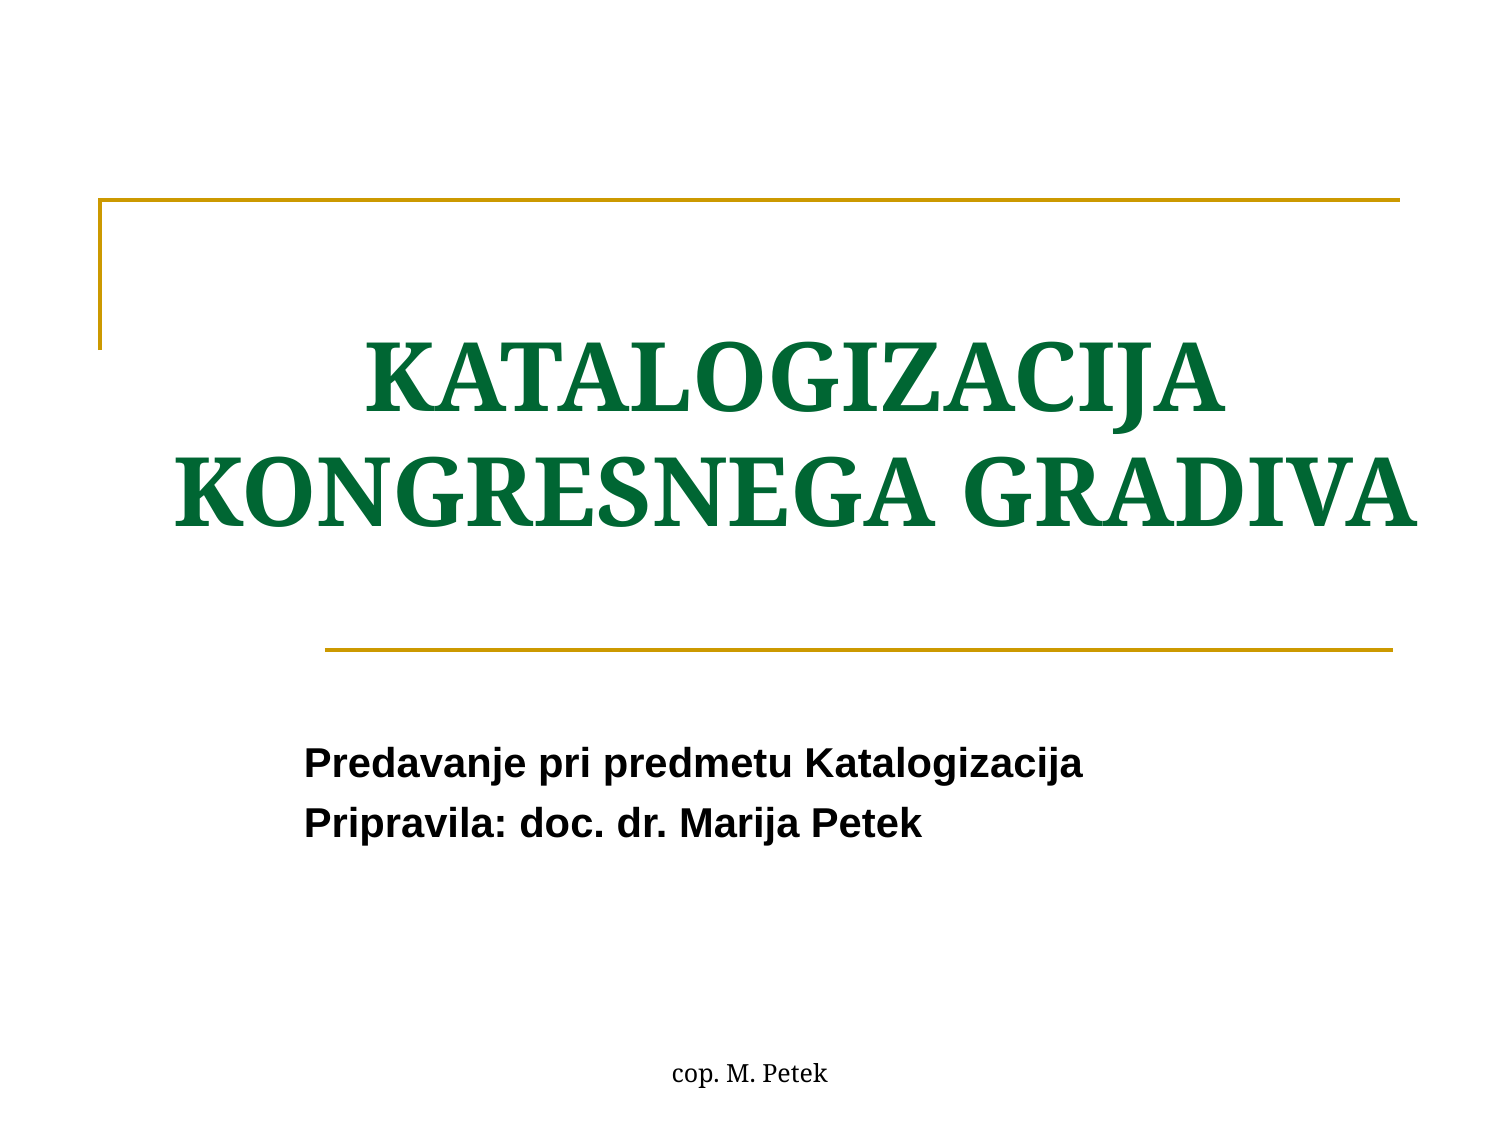

# KATALOGIZACIJA KONGRESNEGA GRADIVA
Predavanje pri predmetu Katalogizacija
Pripravila: doc. dr. Marija Petek
cop. M. Petek